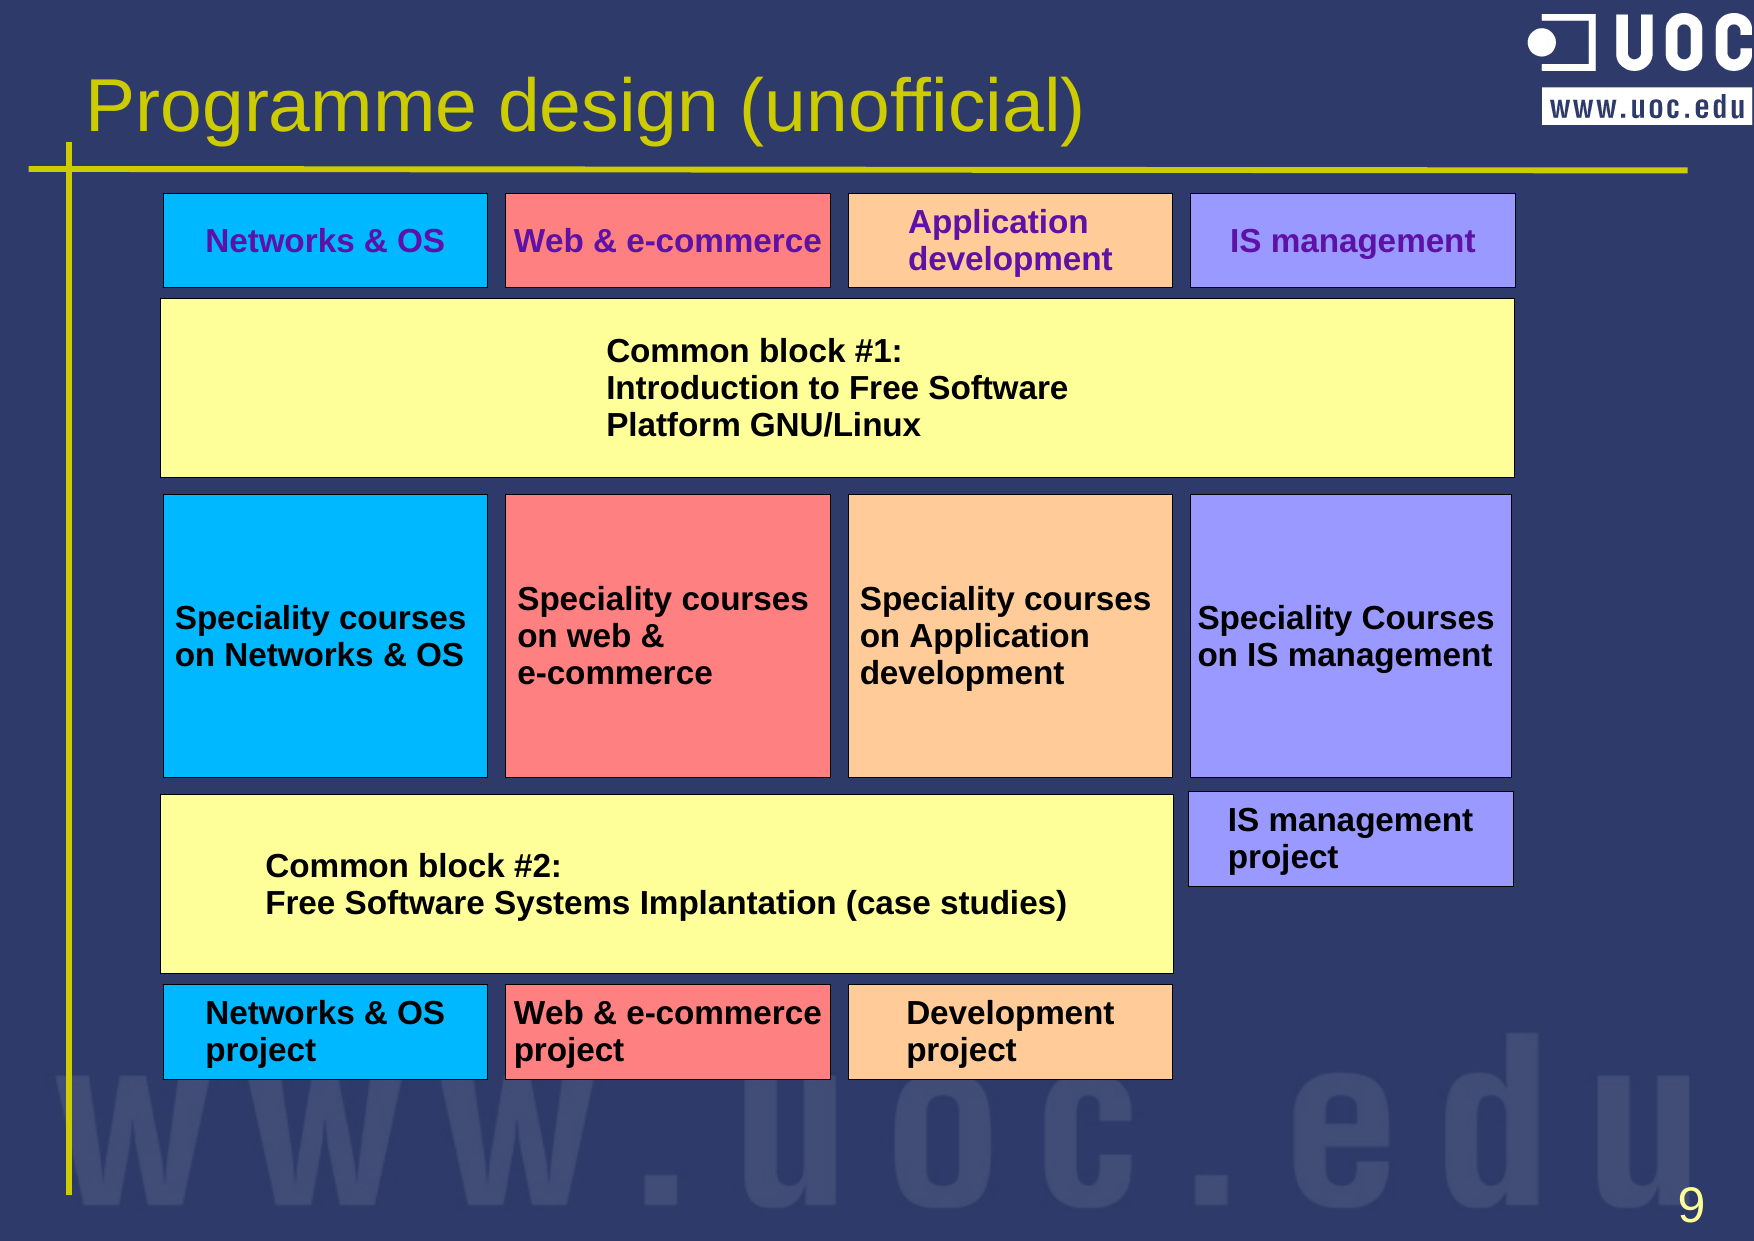

Programme design (unofficial)
Networks & OS
Web & e-commerce
Application
development
IS management
Common block #1:
Introduction to Free Software
Platform GNU/Linux
Speciality courses
on Networks & OS
Speciality courses
on web &
e-commerce
Speciality courses
on Application
development
Speciality Courses
on IS management
IS management
project
Networks & OS
project
Web & e-commerce
project
Development
project
Common block #2:
Free Software Systems Implantation (case studies)